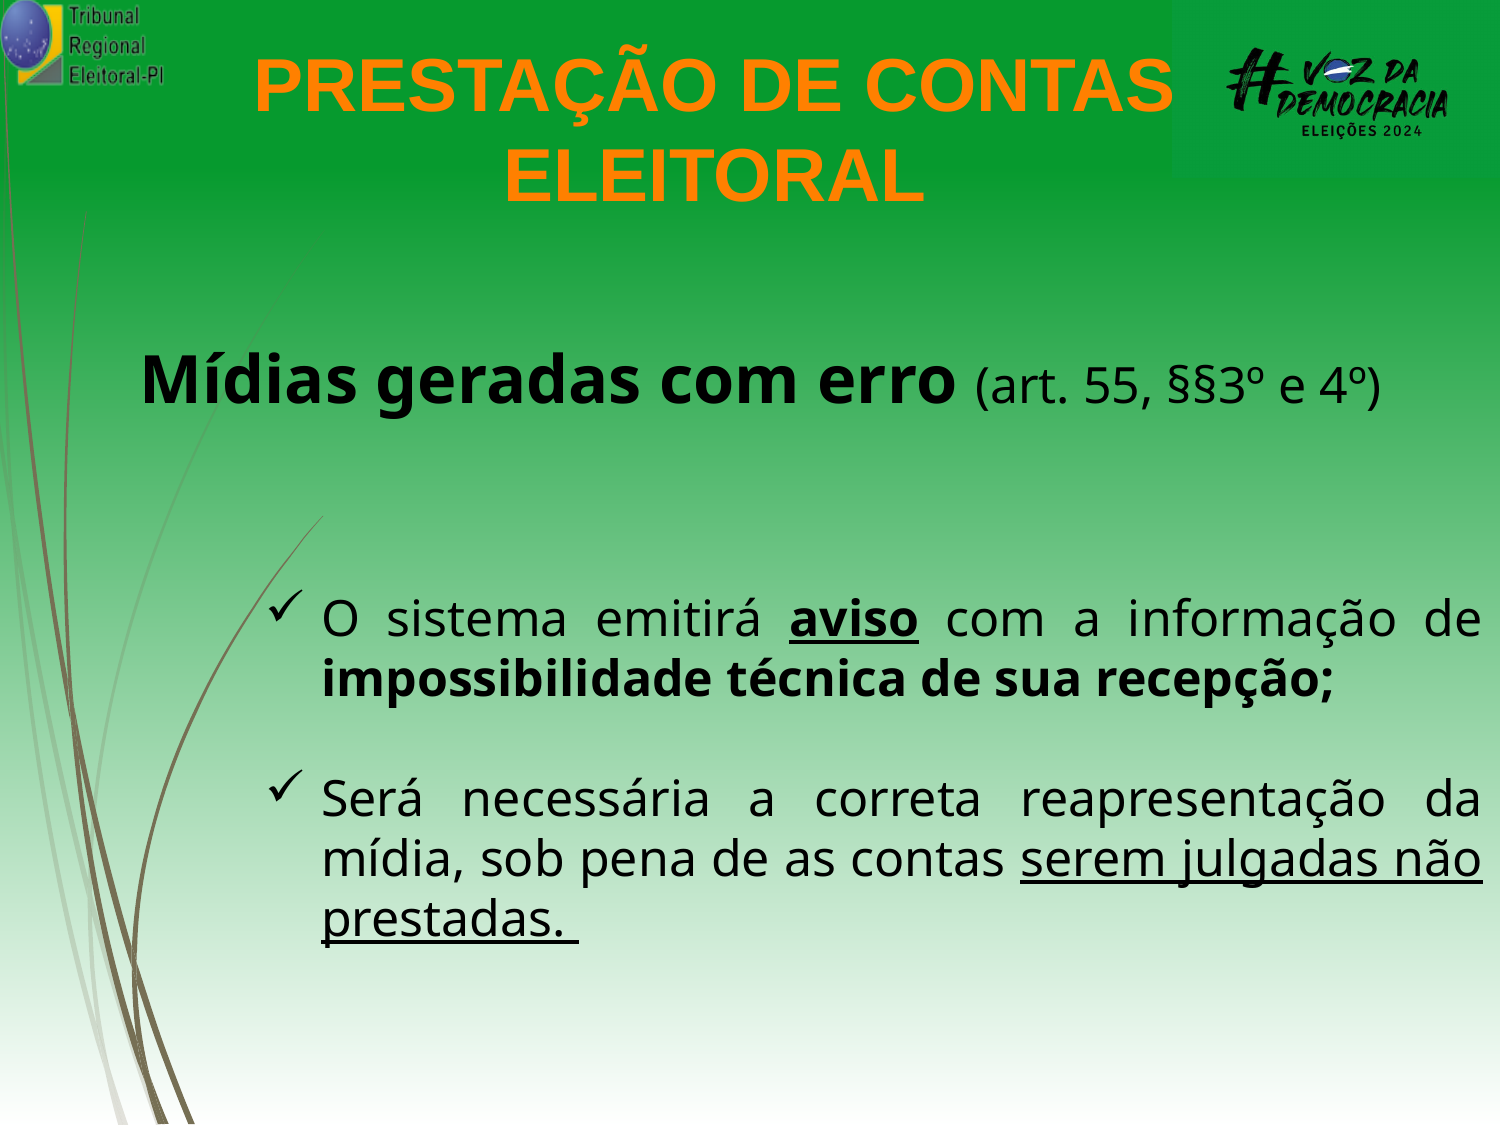

PRESTAÇÃO DE CONTAS
ELEITORAL
Mídias geradas com erro (art. 55, §§3º e 4º)
O sistema emitirá aviso com a informação de impossibilidade técnica de sua recepção;
Será necessária a correta reapresentação da mídia, sob pena de as contas serem julgadas não prestadas.